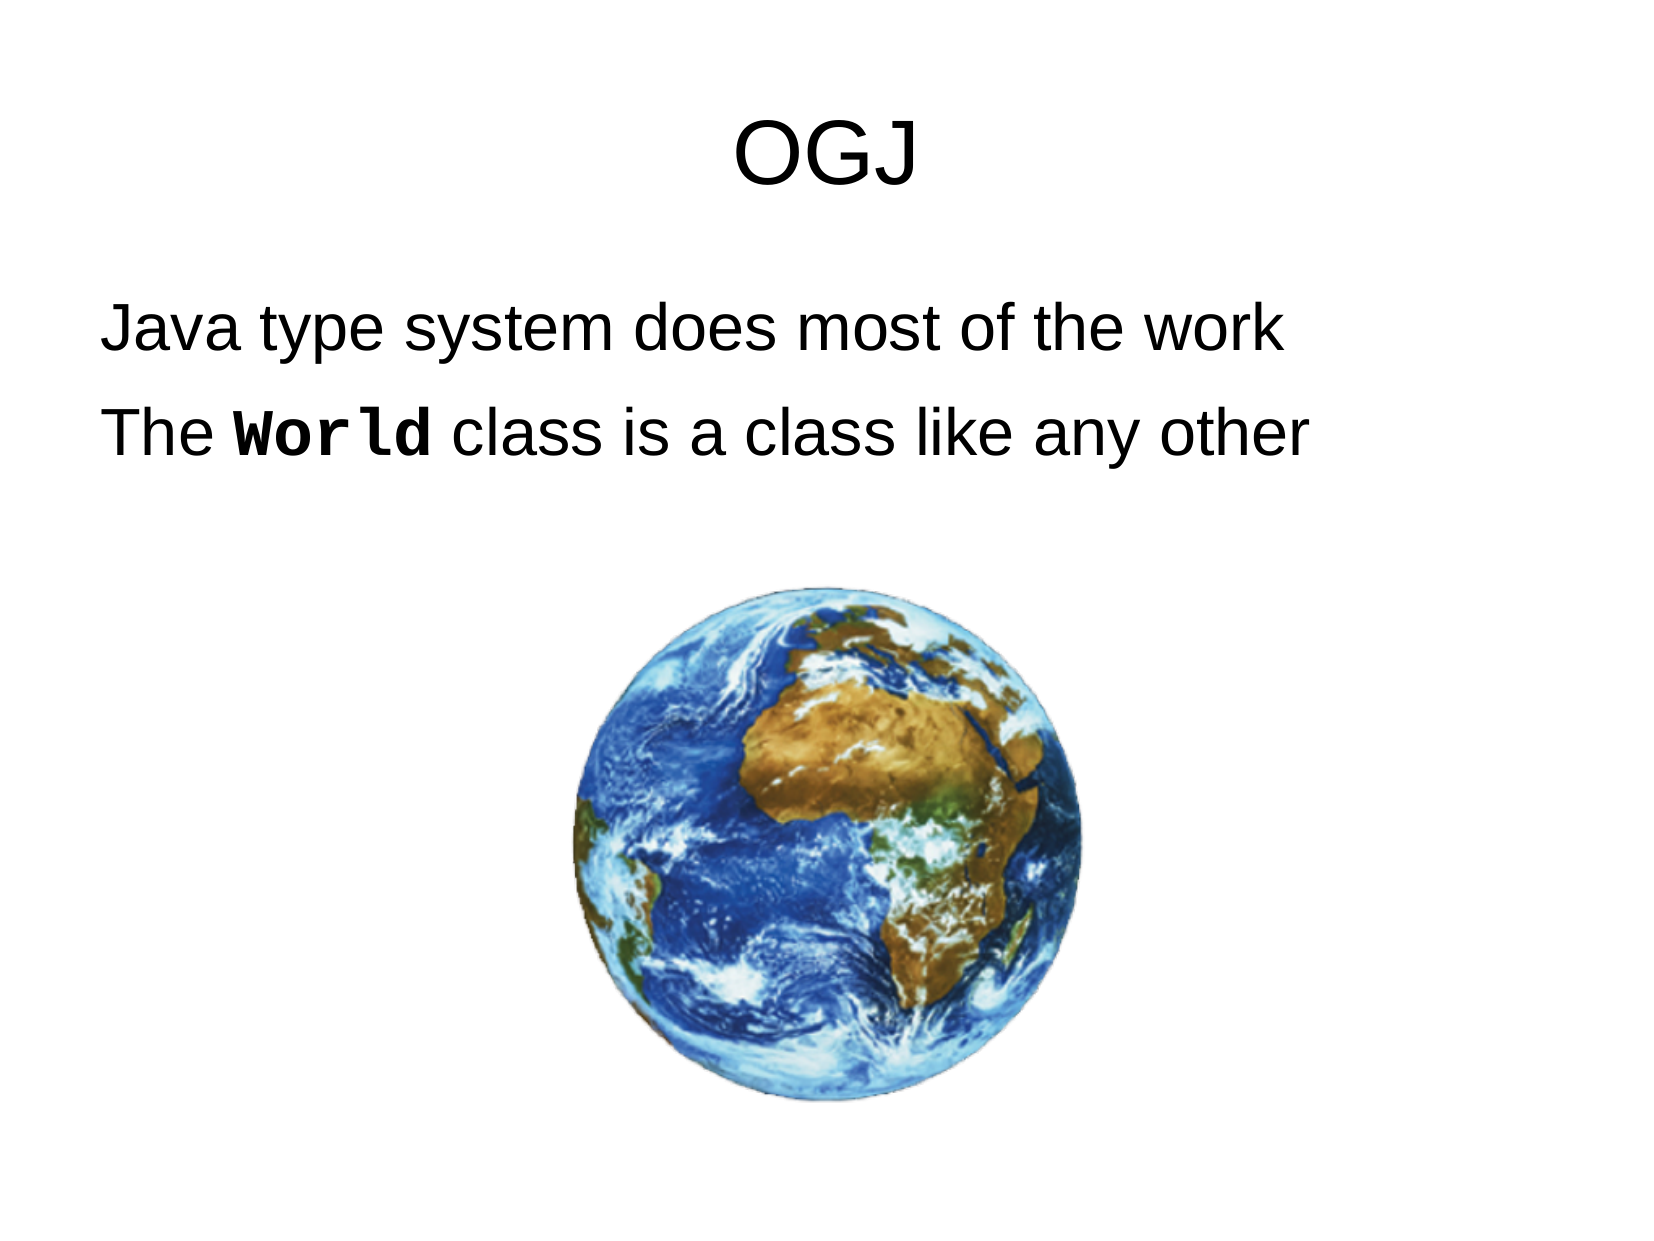

# OGJ
Java type system does most of the work
The World class is a class like any other